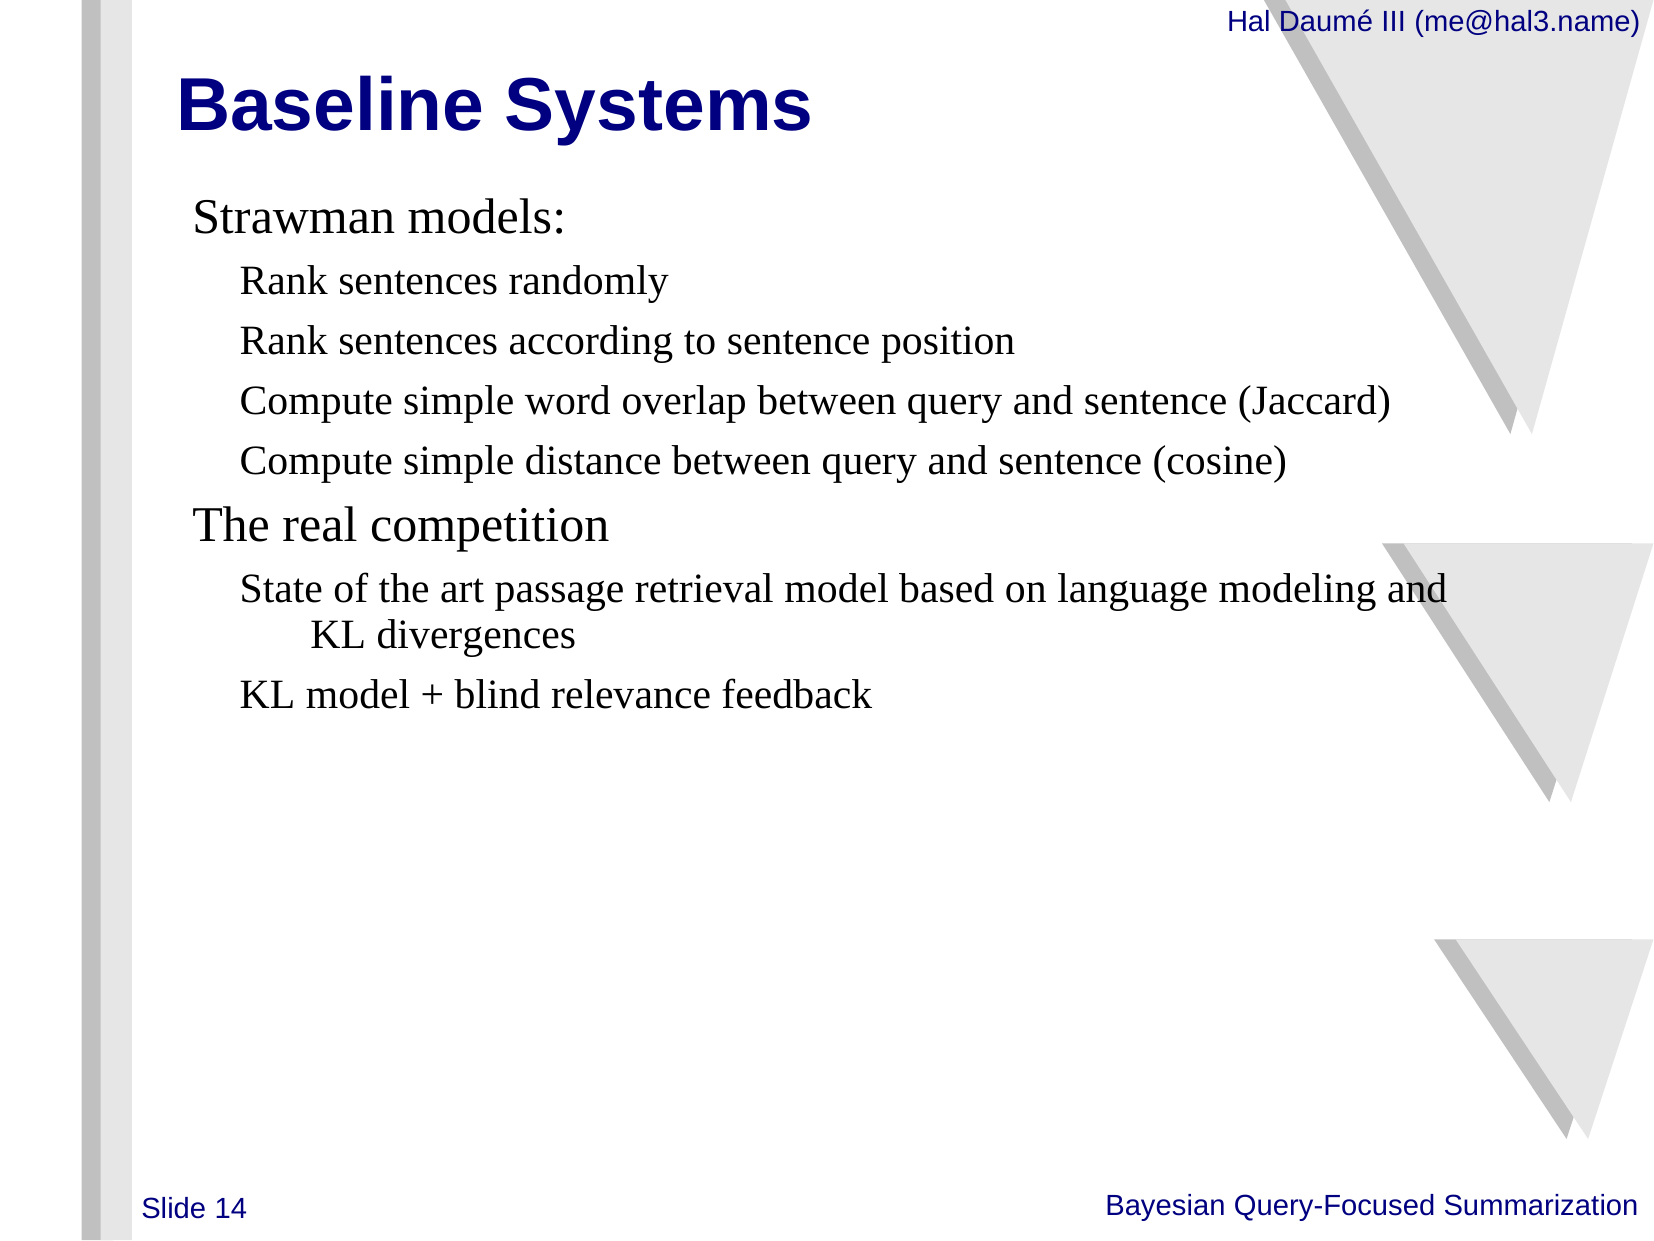

# Baseline Systems
Strawman models:
Rank sentences randomly
Rank sentences according to sentence position
Compute simple word overlap between query and sentence (Jaccard)
Compute simple distance between query and sentence (cosine)
The real competition
State of the art passage retrieval model based on language modeling and KL divergences
KL model + blind relevance feedback